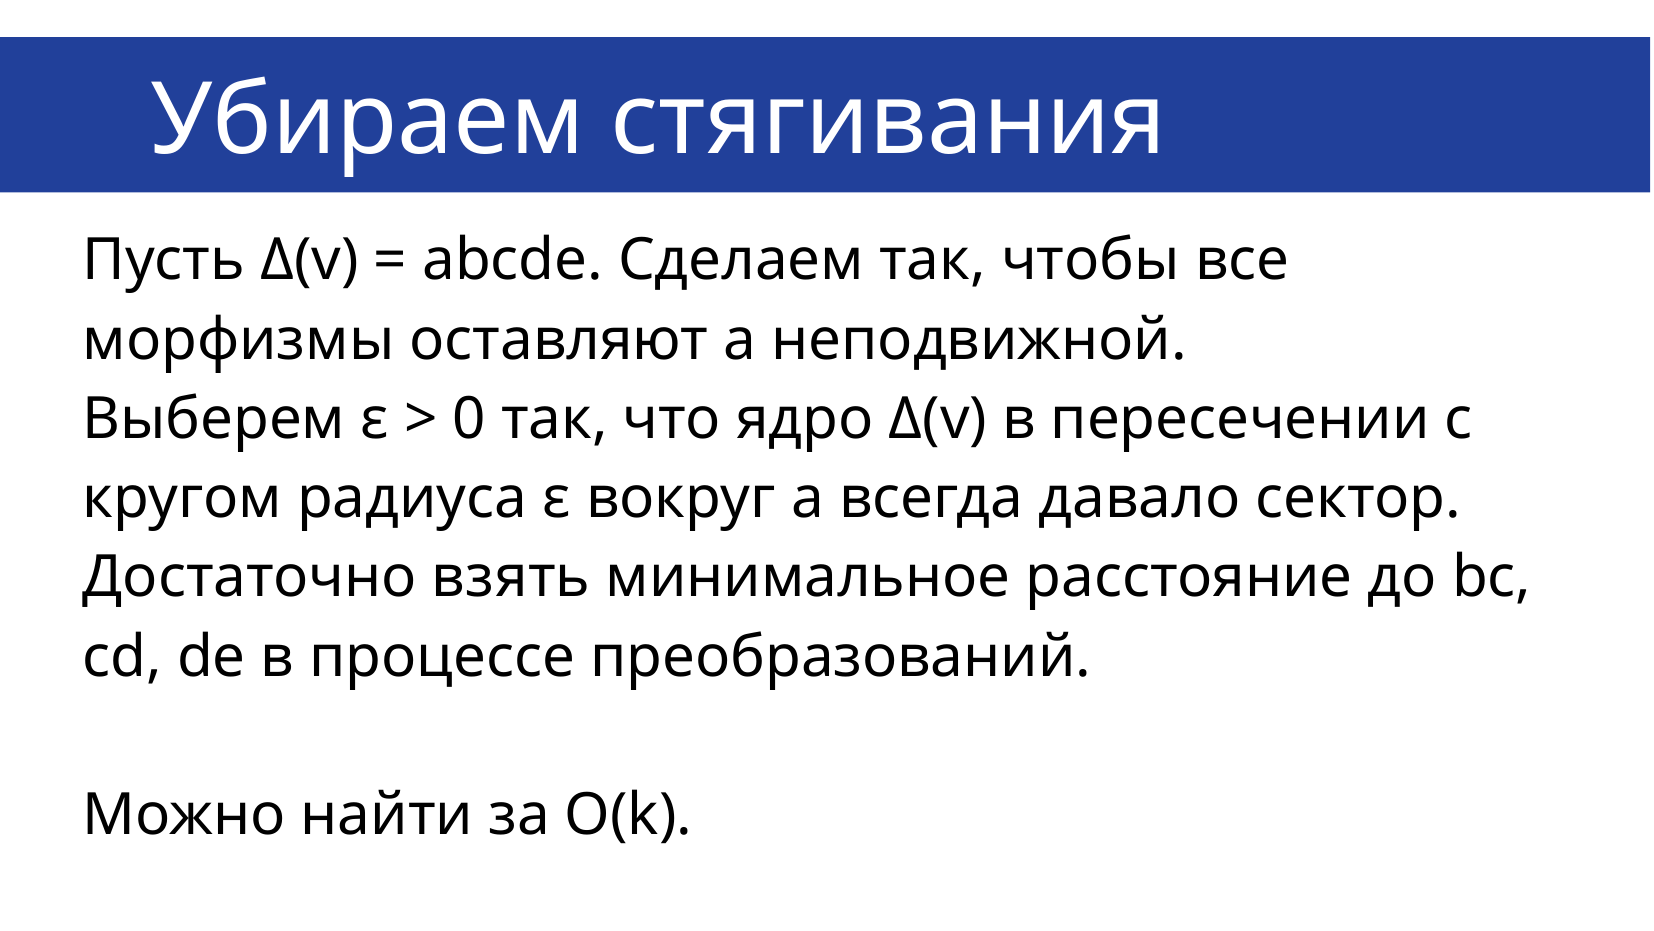

# Убираем стягивания
Пусть Δ(v) = abcde. Сделаем так, чтобы все морфизмы оставляют a неподвижной.
Выберем ε > 0 так, что ядро Δ(v) в пересечении с кругом радиуса ε вокруг a всегда давало сектор.
Достаточно взять минимальное расстояние до bc, cd, de в процессе преобразований.
Можно найти за O(k).